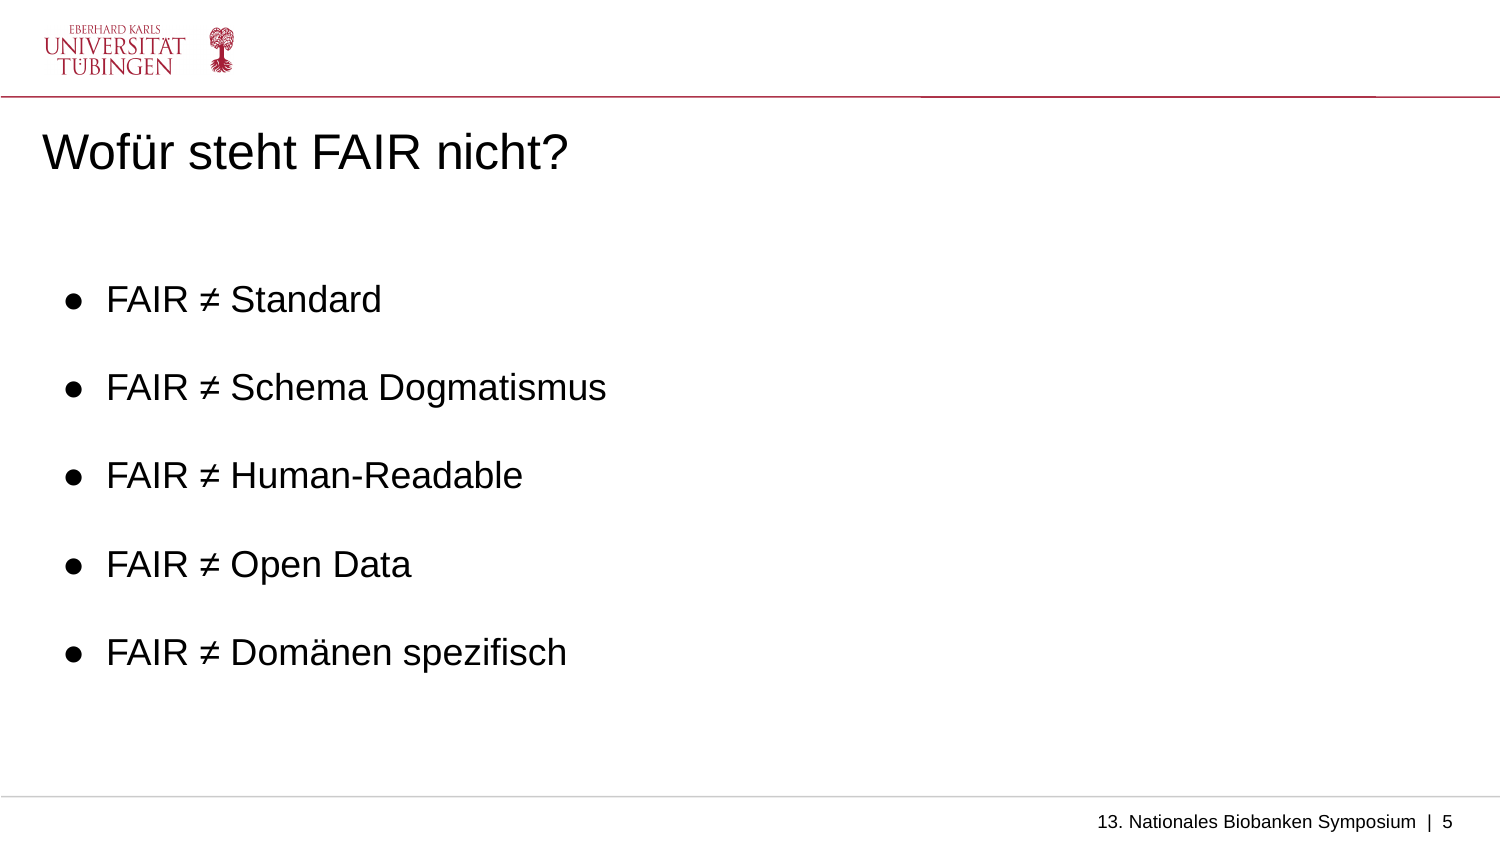

Wofür steht FAIR nicht?
# ● FAIR ≠ Standard
● FAIR ≠ Schema Dogmatismus
● FAIR ≠ Human-Readable
● FAIR ≠ Open Data
● FAIR ≠ Domänen spezifisch